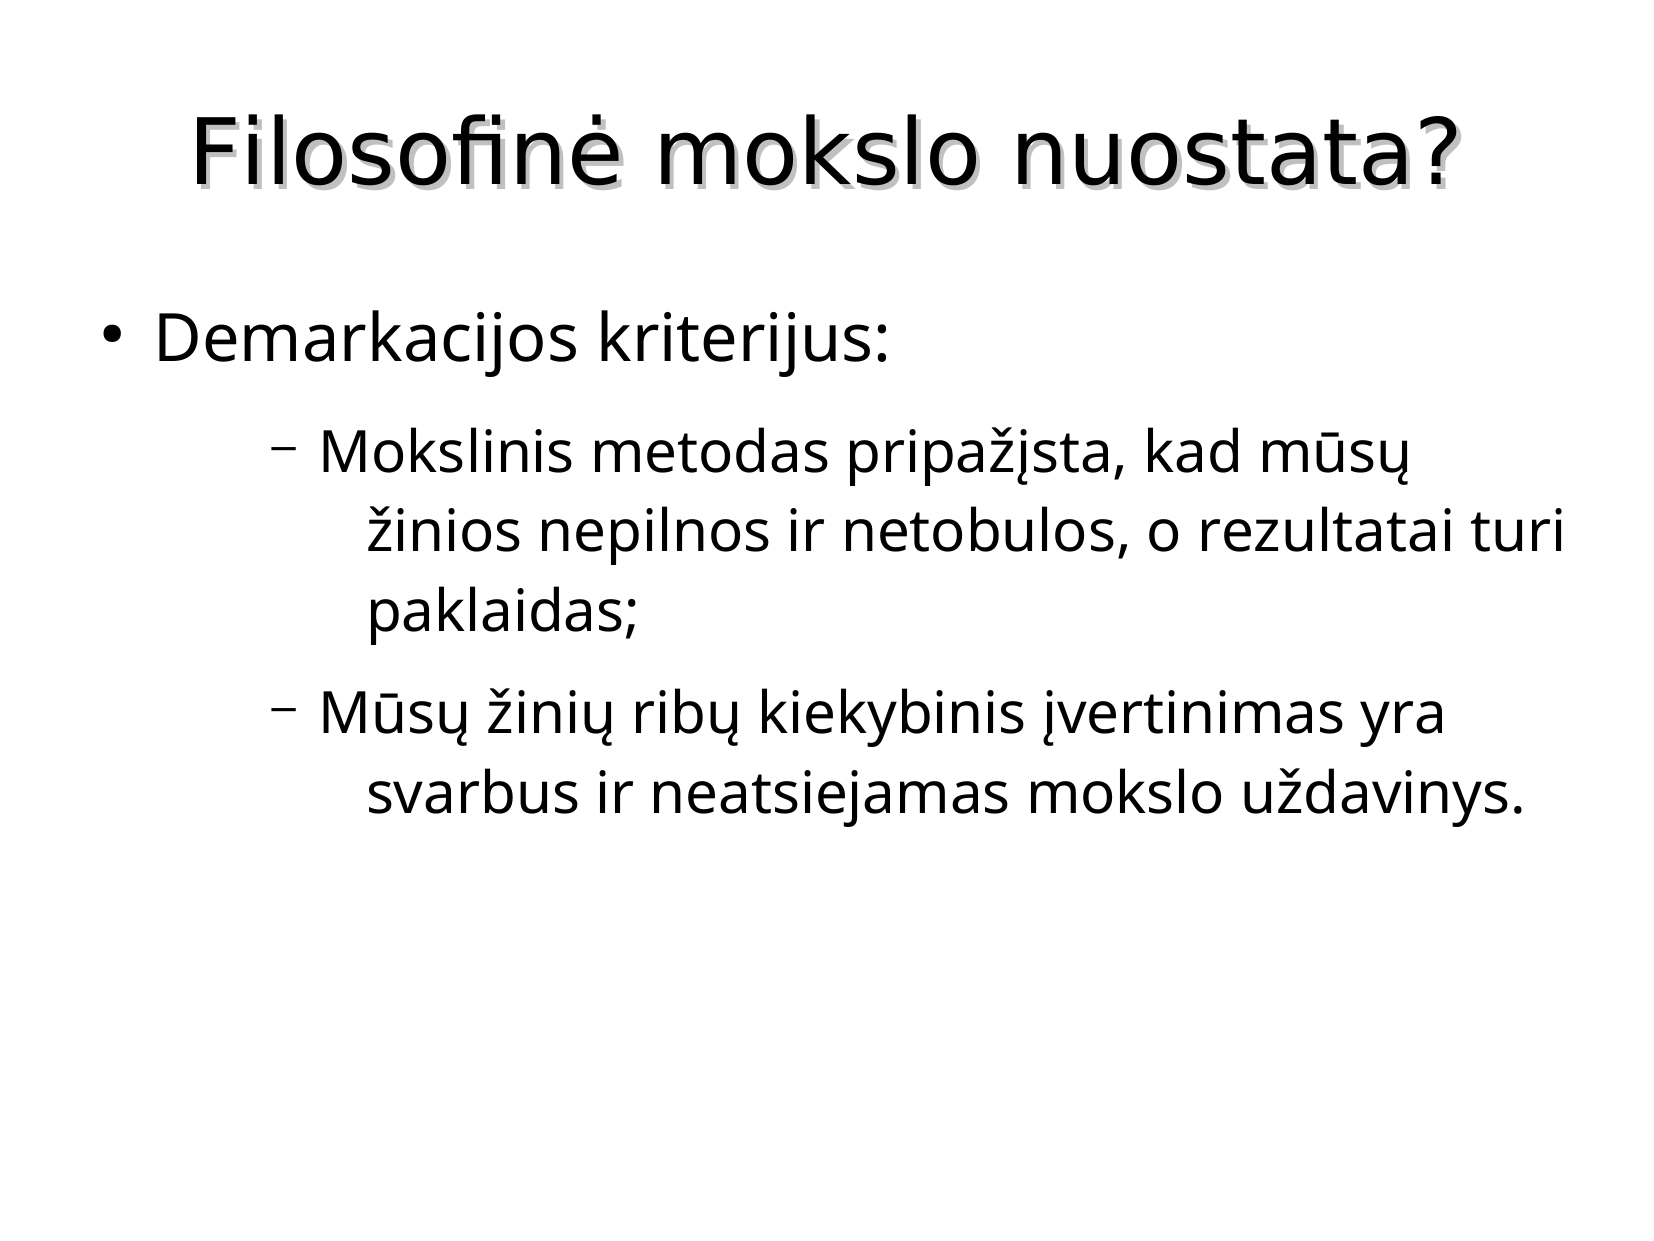

# Filosofinė mokslo nuostata?
Demarkacijos kriterijus:
Mokslinis metodas pripažįsta, kad mūsų žinios nepilnos ir netobulos, o rezultatai turi paklaidas;
Mūsų žinių ribų kiekybinis įvertinimas yra svarbus ir neatsiejamas mokslo uždavinys.